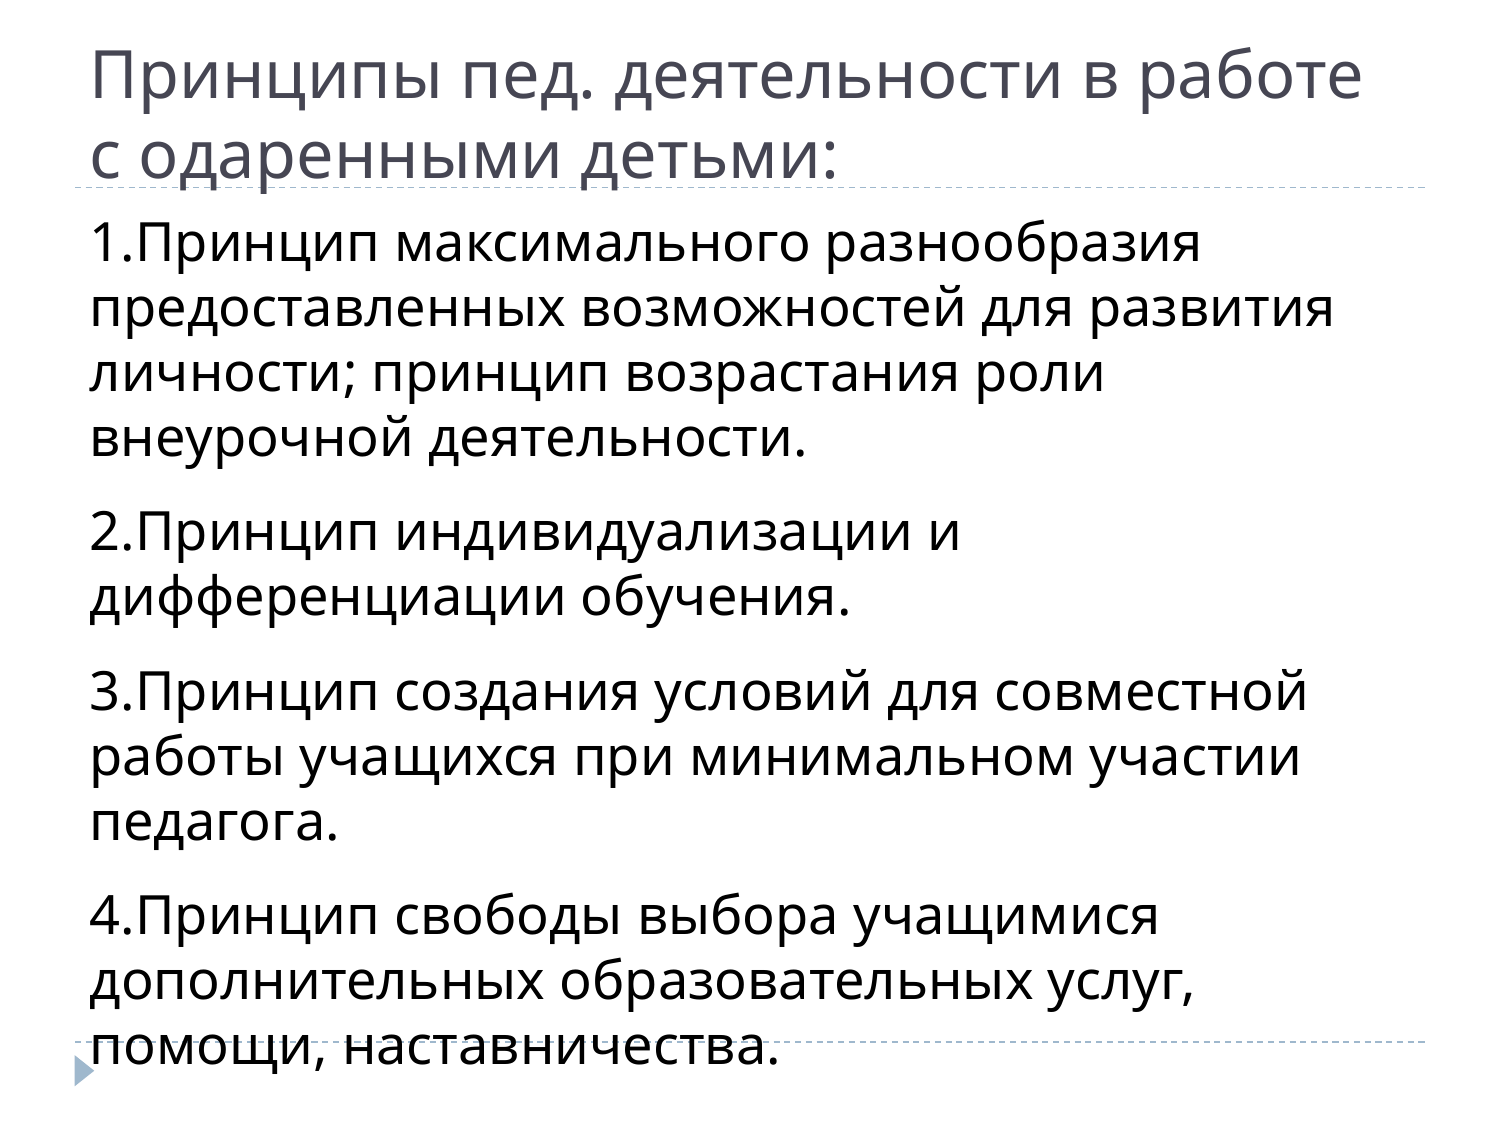

# Принципы пед. деятельности в работе с одаренными детьми:
1.Принцип максимального разнообразия предоставленных возможностей для развития личности; принцип возрастания роли внеурочной деятельности.
2.Принцип индивидуализации и дифференциации обучения.
3.Принцип создания условий для совместной работы учащихся при минимальном участии педагога.
4.Принцип свободы выбора учащимися дополнительных образовательных услуг, помощи, наставничества.